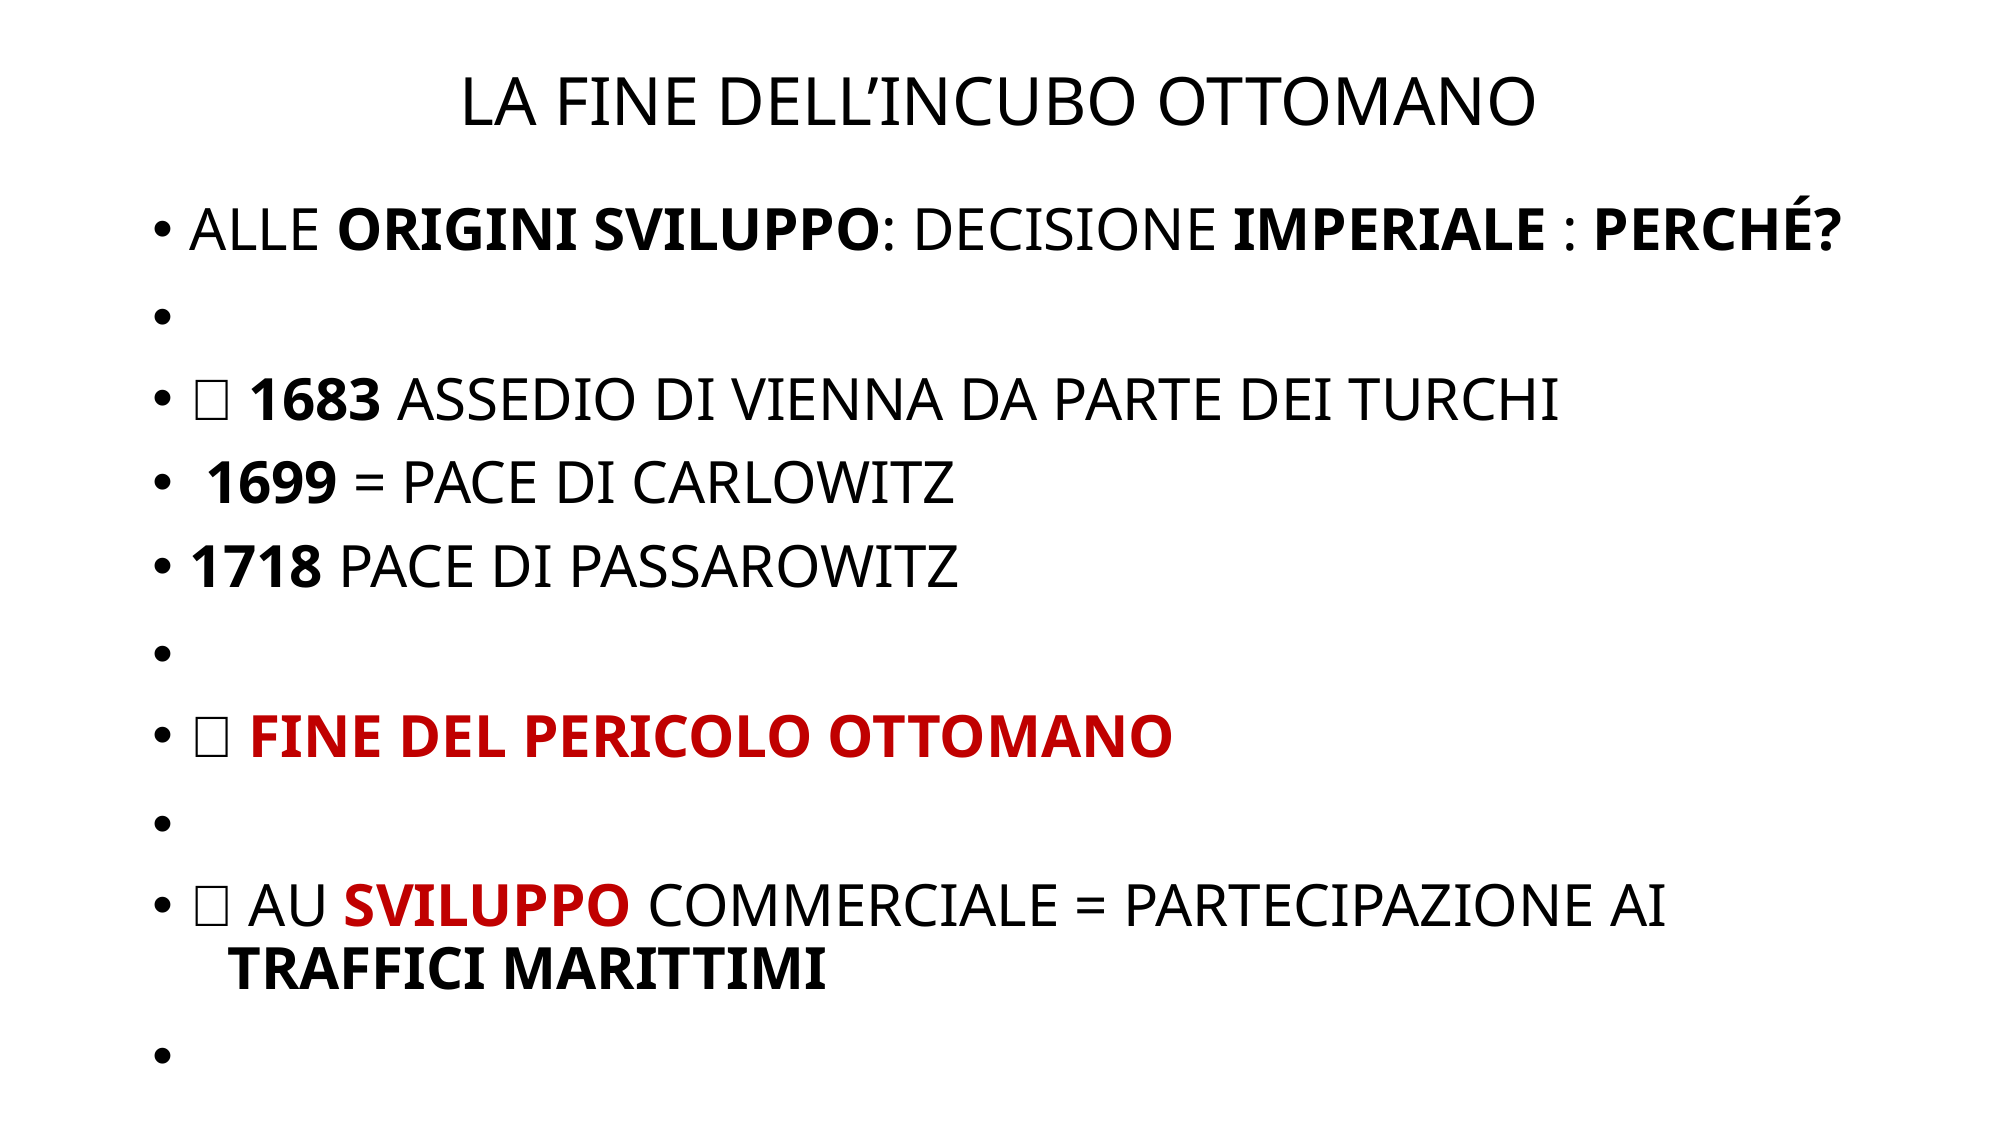

# LA FINE DELL’INCUBO OTTOMANO
ALLE ORIGINI SVILUPPO: DECISIONE IMPERIALE : PERCHÉ?
 1683 ASSEDIO DI VIENNA DA PARTE DEI TURCHI
 1699 = PACE DI CARLOWITZ
1718 PACE DI PASSAROWITZ
 FINE DEL PERICOLO OTTOMANO
 AU SVILUPPO COMMERCIALE = PARTECIPAZIONE AI TRAFFICI MARITTIMI